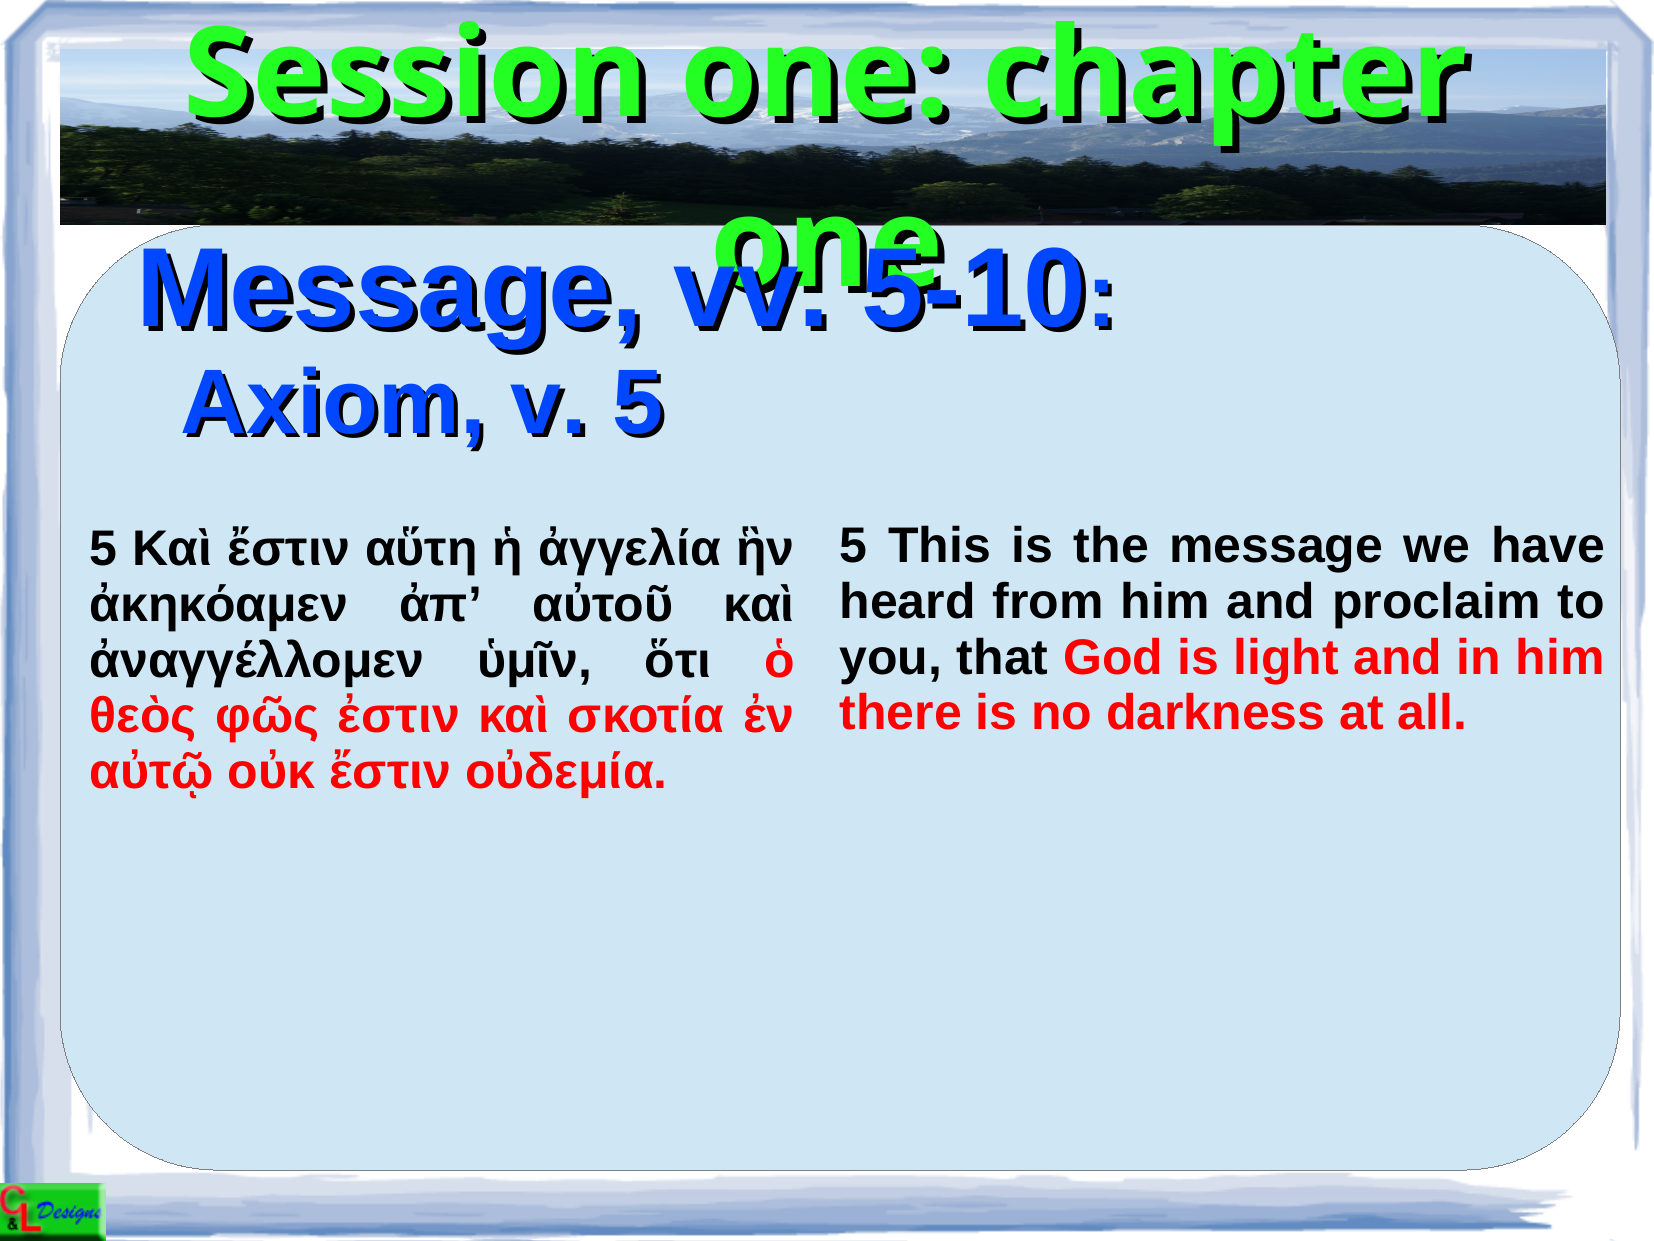

# Session one: chapter one
 Message, vv. 5-10:
	Axiom, v. 5
5 This is the message we have heard from him and proclaim to you, that God is light and in him there is no darkness at all.
5 Καὶ ἔστιν αὕτη ἡ ἀγγελία ἣν ἀκηκόαμεν ἀπʼ αὐτοῦ καὶ ἀναγγέλλομεν ὑμῖν, ὅτι ὁ θεὸς φῶς ἐστιν καὶ σκοτία ἐν αὐτῷ οὐκ ἔστιν οὐδεμία.